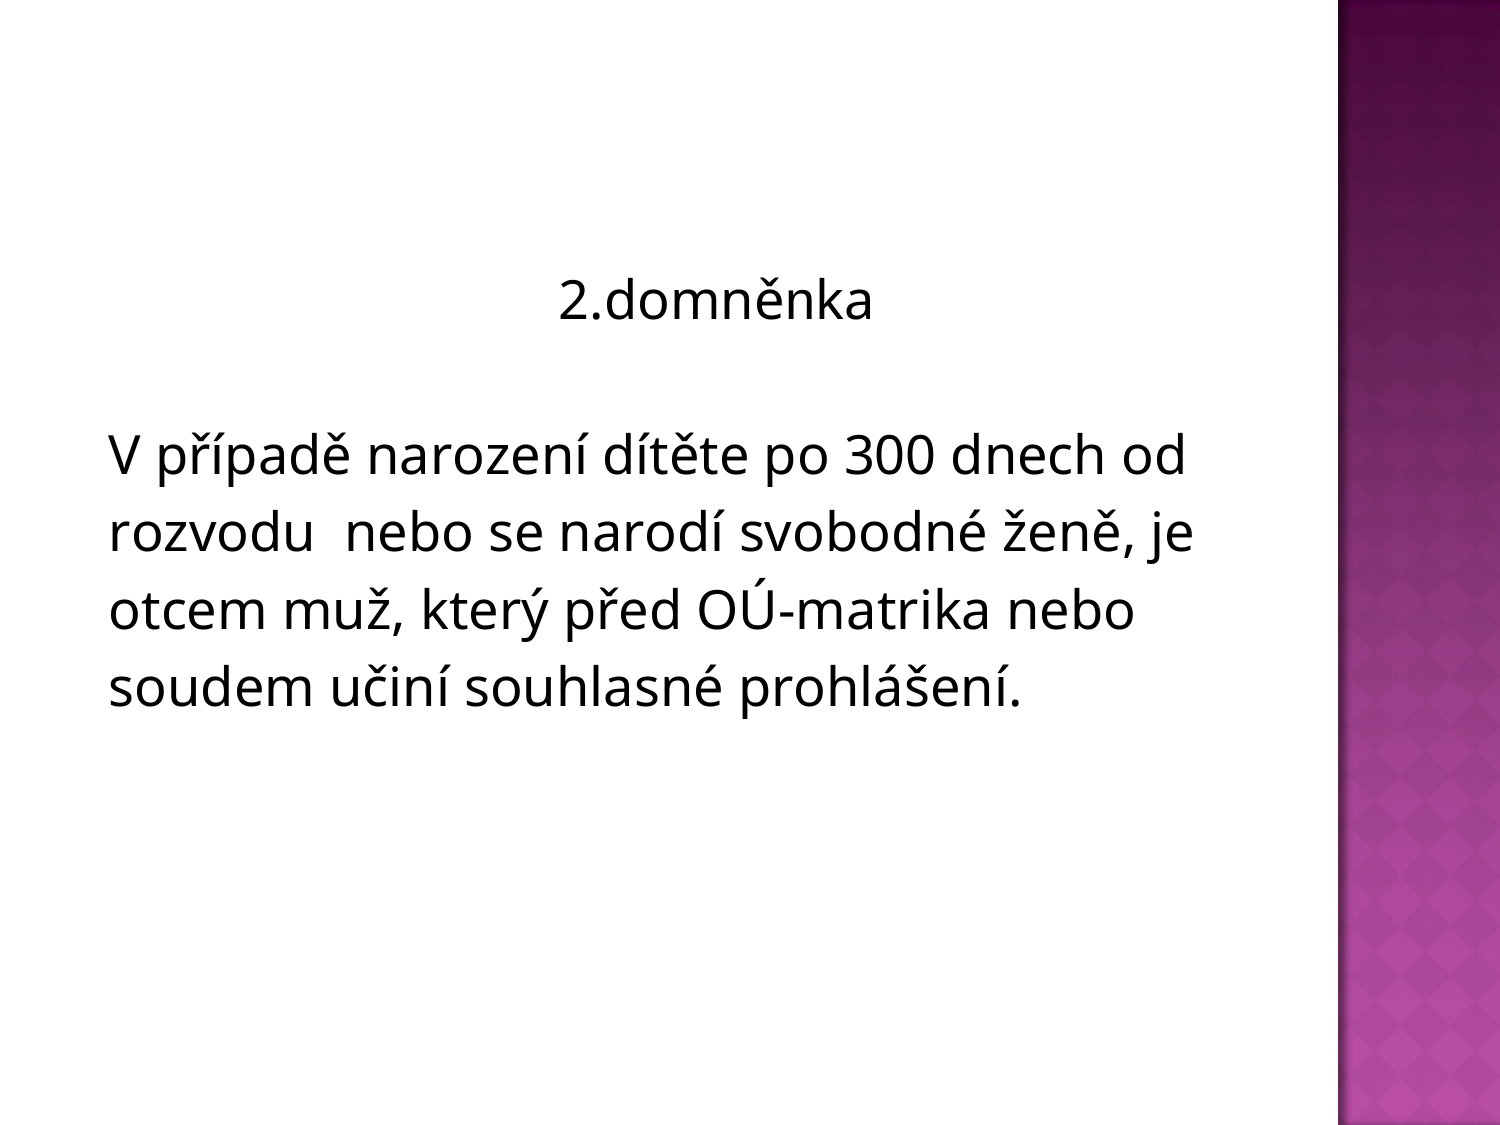

# 2.domněnka
V případě narození dítěte po 300 dnech od
rozvodu nebo se narodí svobodné ženě, je
otcem muž, který před OÚ-matrika nebo
soudem učiní souhlasné prohlášení.